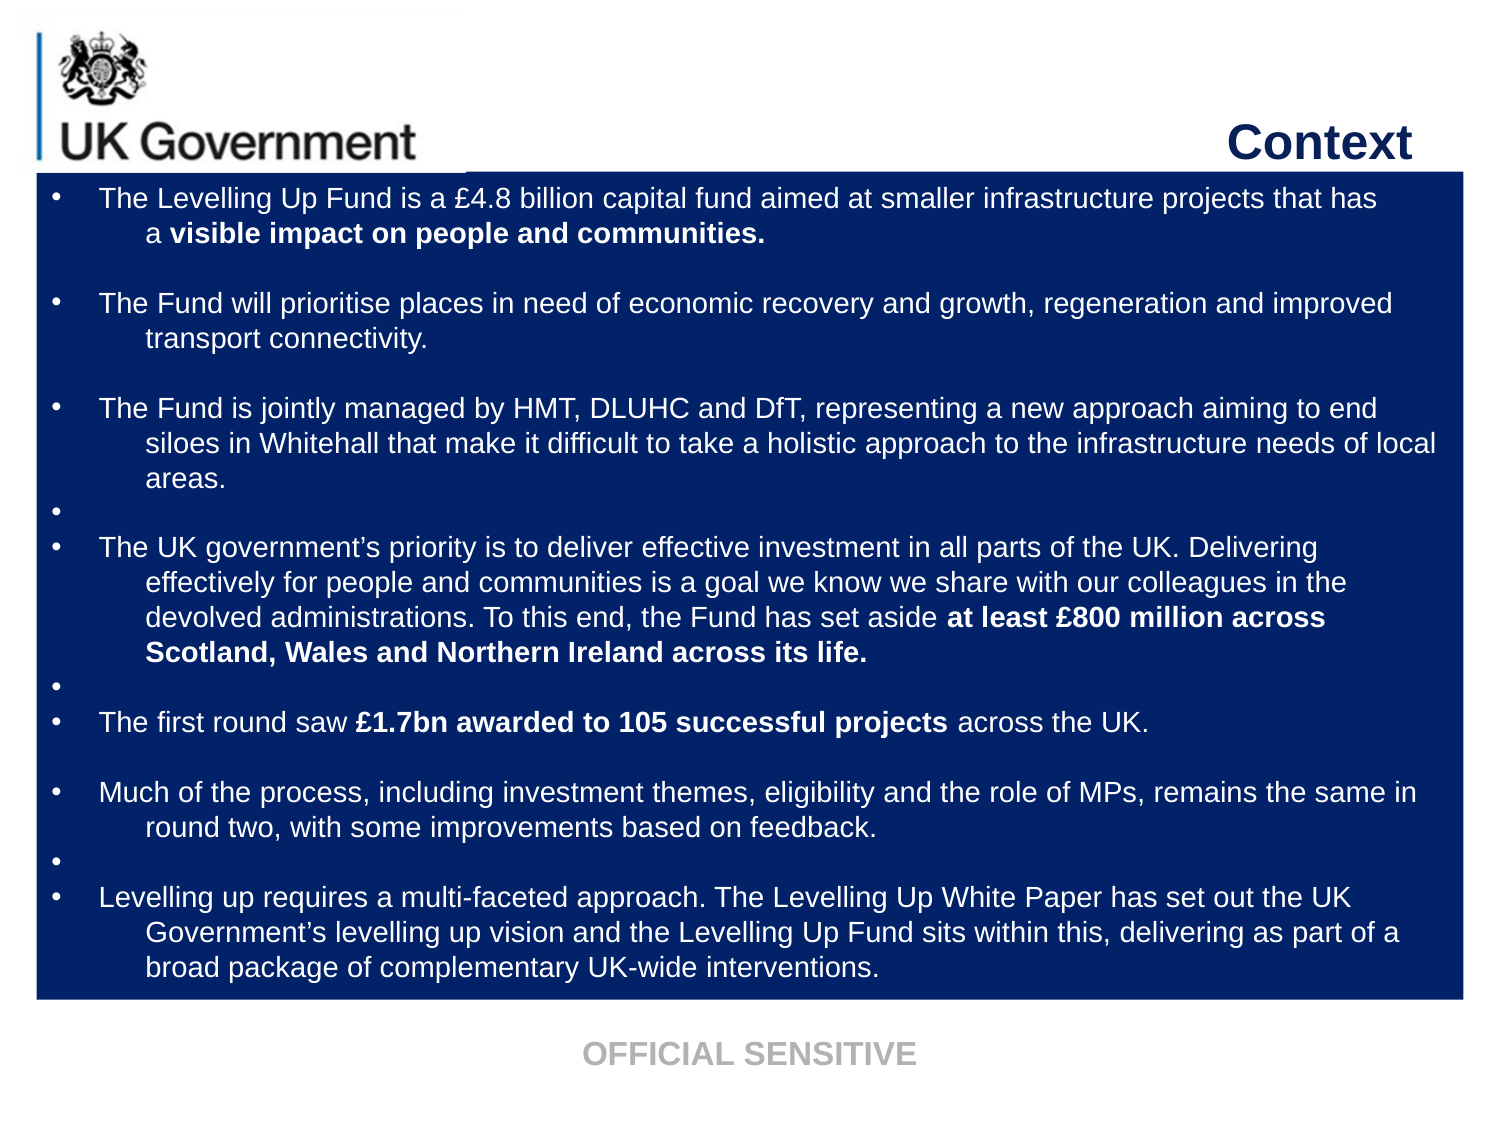

# Context
The Levelling Up Fund is a £4.8 billion capital fund aimed at smaller infrastructure projects that has a visible impact on people and communities.
The Fund will prioritise places in need of economic recovery and growth, regeneration and improved transport connectivity.
The Fund is jointly managed by HMT, DLUHC and DfT, representing a new approach aiming to end siloes in Whitehall that make it difficult to take a holistic approach to the infrastructure needs of local areas.
The UK government’s priority is to deliver effective investment in all parts of the UK. Delivering effectively for people and communities is a goal we know we share with our colleagues in the devolved administrations. To this end, the Fund has set aside at least £800 million across Scotland, Wales and Northern Ireland across its life.
The first round saw £1.7bn awarded to 105 successful projects across the UK.
Much of the process, including investment themes, eligibility and the role of MPs, remains the same in round two, with some improvements based on feedback.
Levelling up requires a multi-faceted approach. The Levelling Up White Paper has set out the UK Government’s levelling up vision and the Levelling Up Fund sits within this, delivering as part of a broad package of complementary UK-wide interventions.